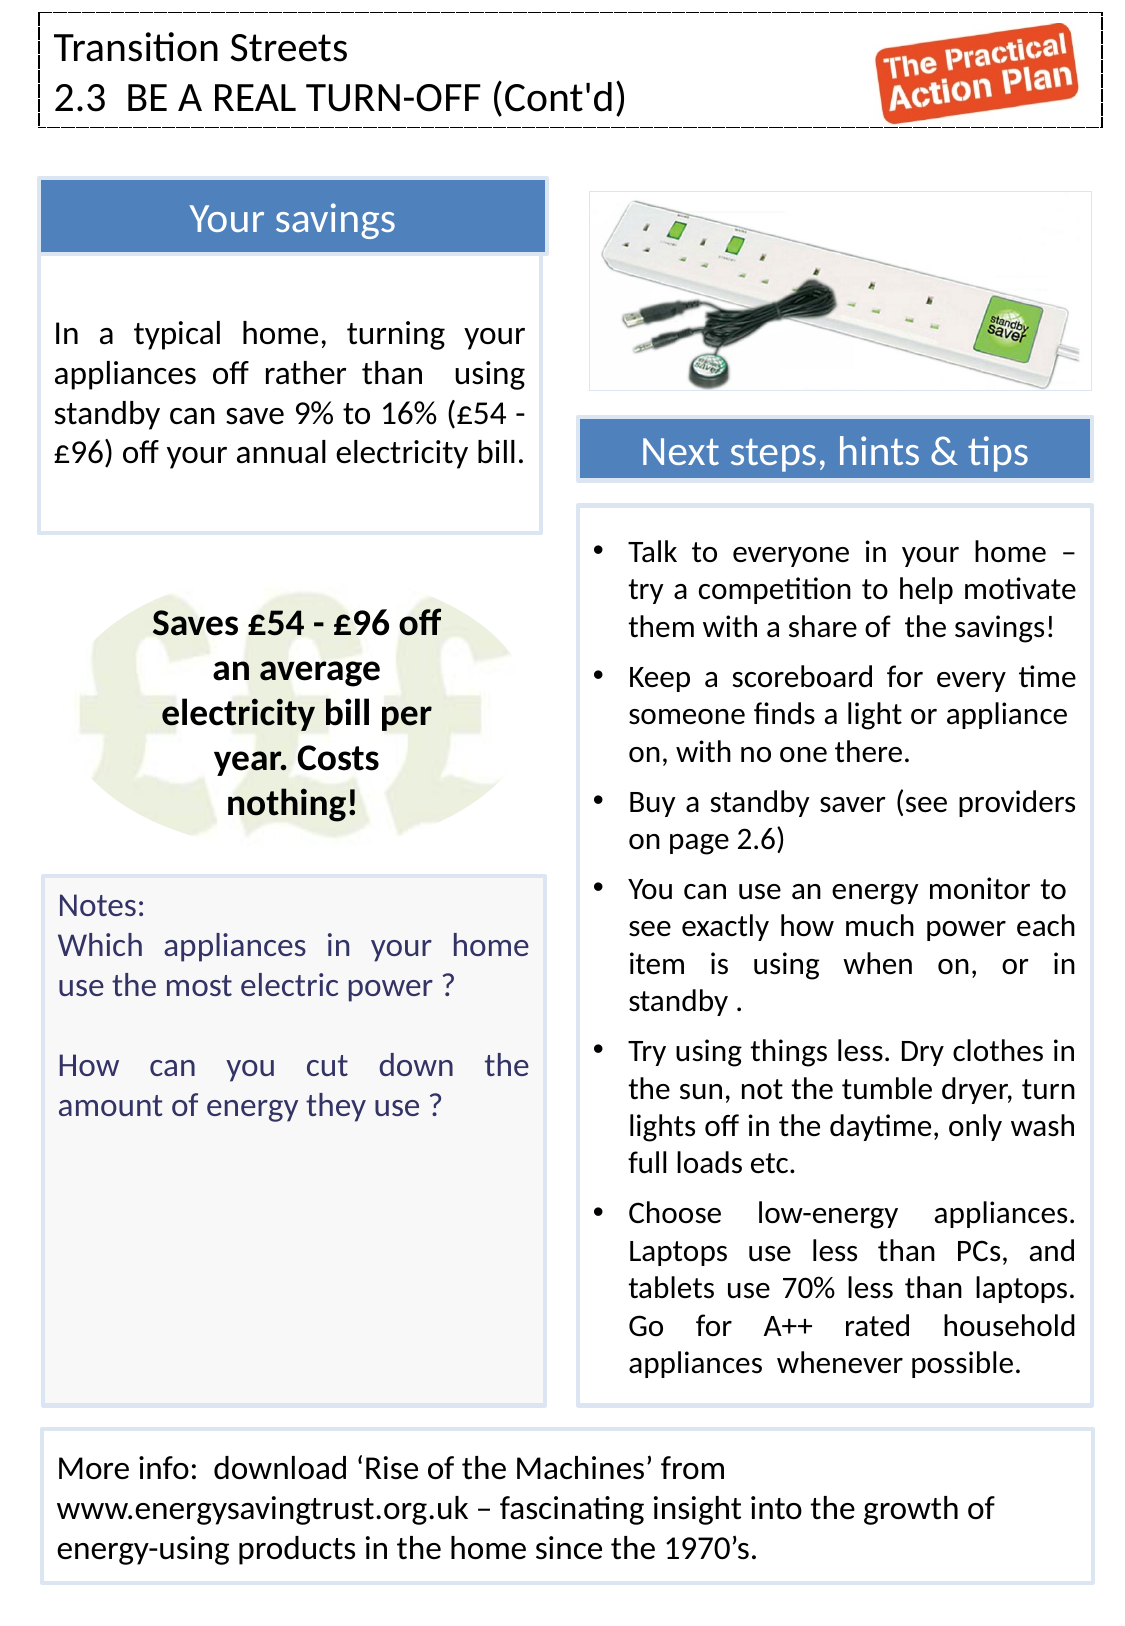

Transition Streets
2.3 BE A REAL TURN-OFF (Cont'd)
Your savings
In a typical home, turning your appliances off rather than using standby can save 9% to 16% (£54 - £96) off your annual electricity bill.
Next steps, hints & tips
Talk to everyone in your home – try a competition to help motivate them with a share of the savings!
Keep a scoreboard for every time someone finds a light or appliance on, with no one there.
Buy a standby saver (see providers on page 2.6)
You can use an energy monitor to see exactly how much power each item is using when on, or in standby .
Try using things less. Dry clothes in the sun, not the tumble dryer, turn lights off in the daytime, only wash full loads etc.
Choose low-energy appliances. Laptops use less than PCs, and tablets use 70% less than laptops. Go for A++ rated household appliances whenever possible.
Saves £54 - £96 off an average electricity bill per year. Costs nothing!
Notes:
Which appliances in your home use the most electric power ?
How can you cut down the amount of energy they use ?
More info: download ‘Rise of the Machines’ from www.energysavingtrust.org.uk – fascinating insight into the growth of energy-using products in the home since the 1970’s.